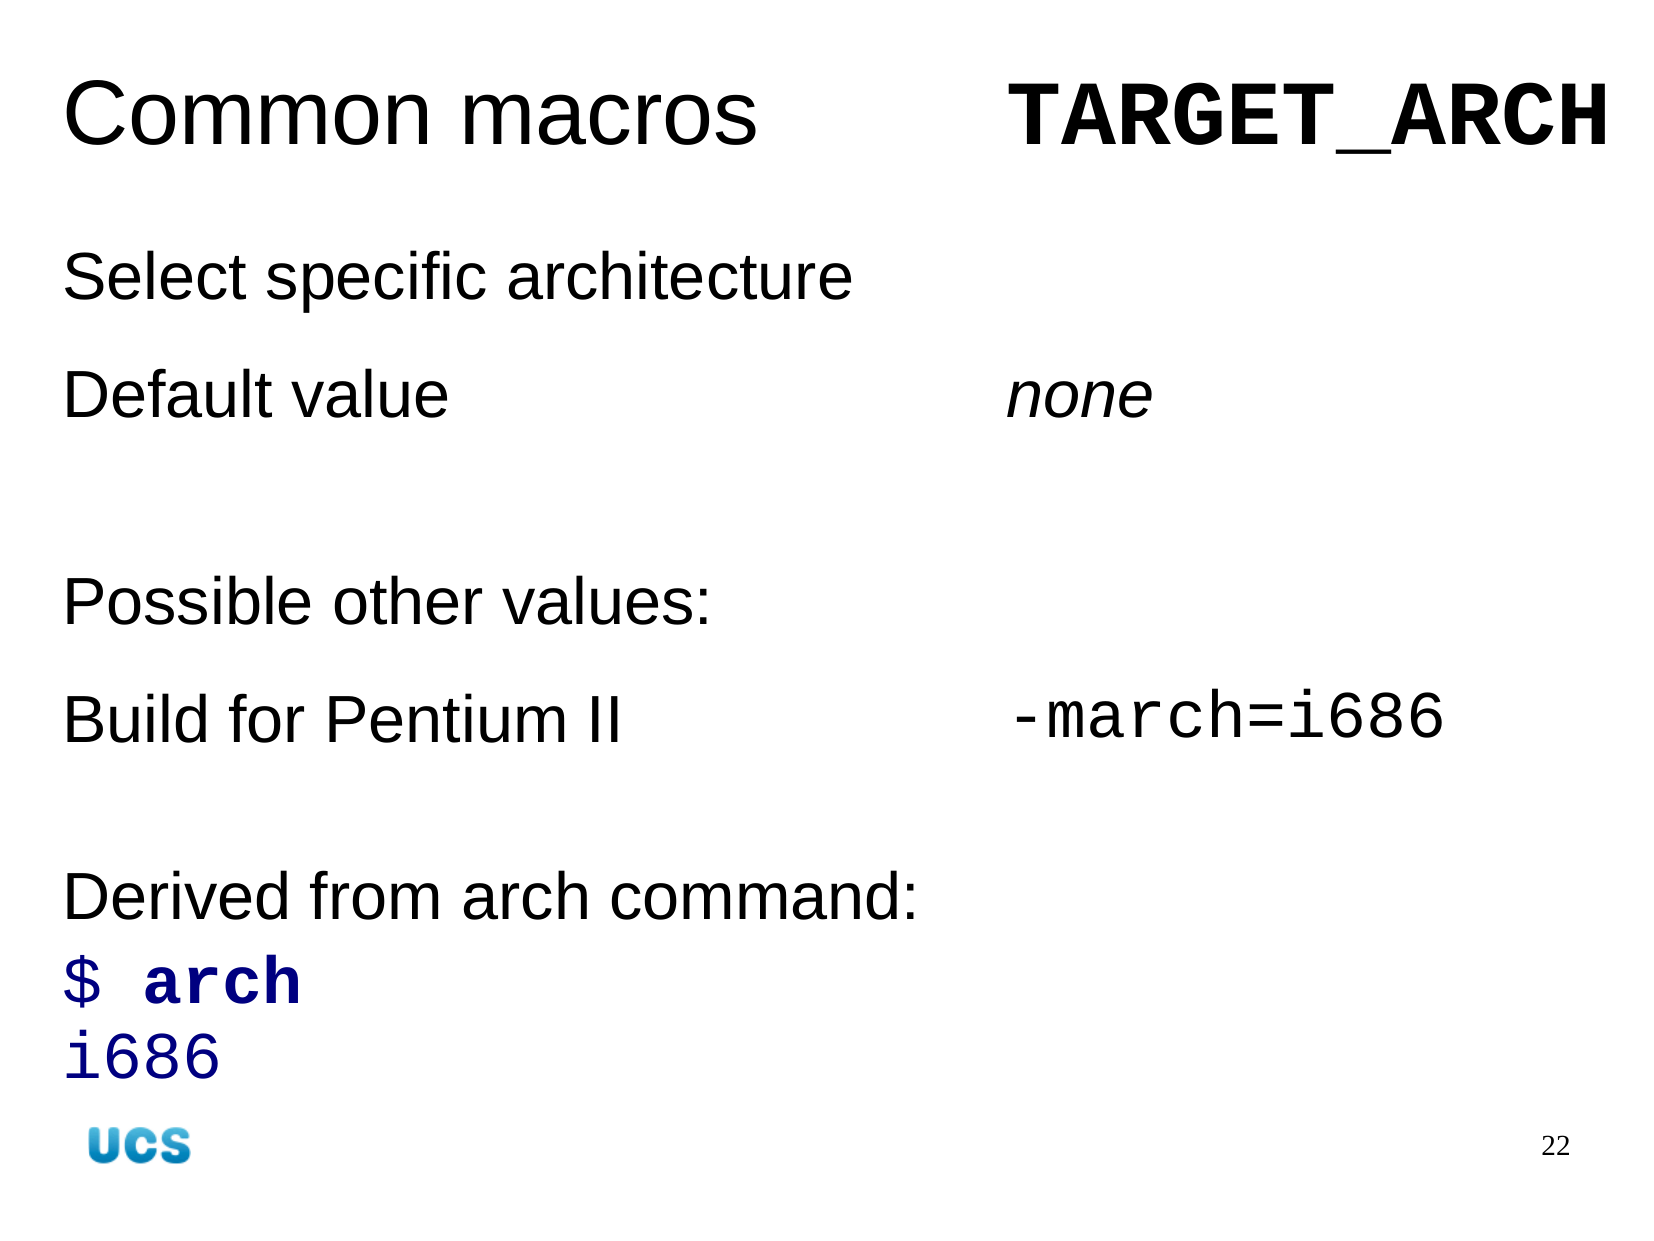

Common macros
TARGET_ARCH
Select specific architecture
Default value
none
Possible other values:
Build for Pentium II
-march=i686
Derived from arch command:
$ arch
i686
22